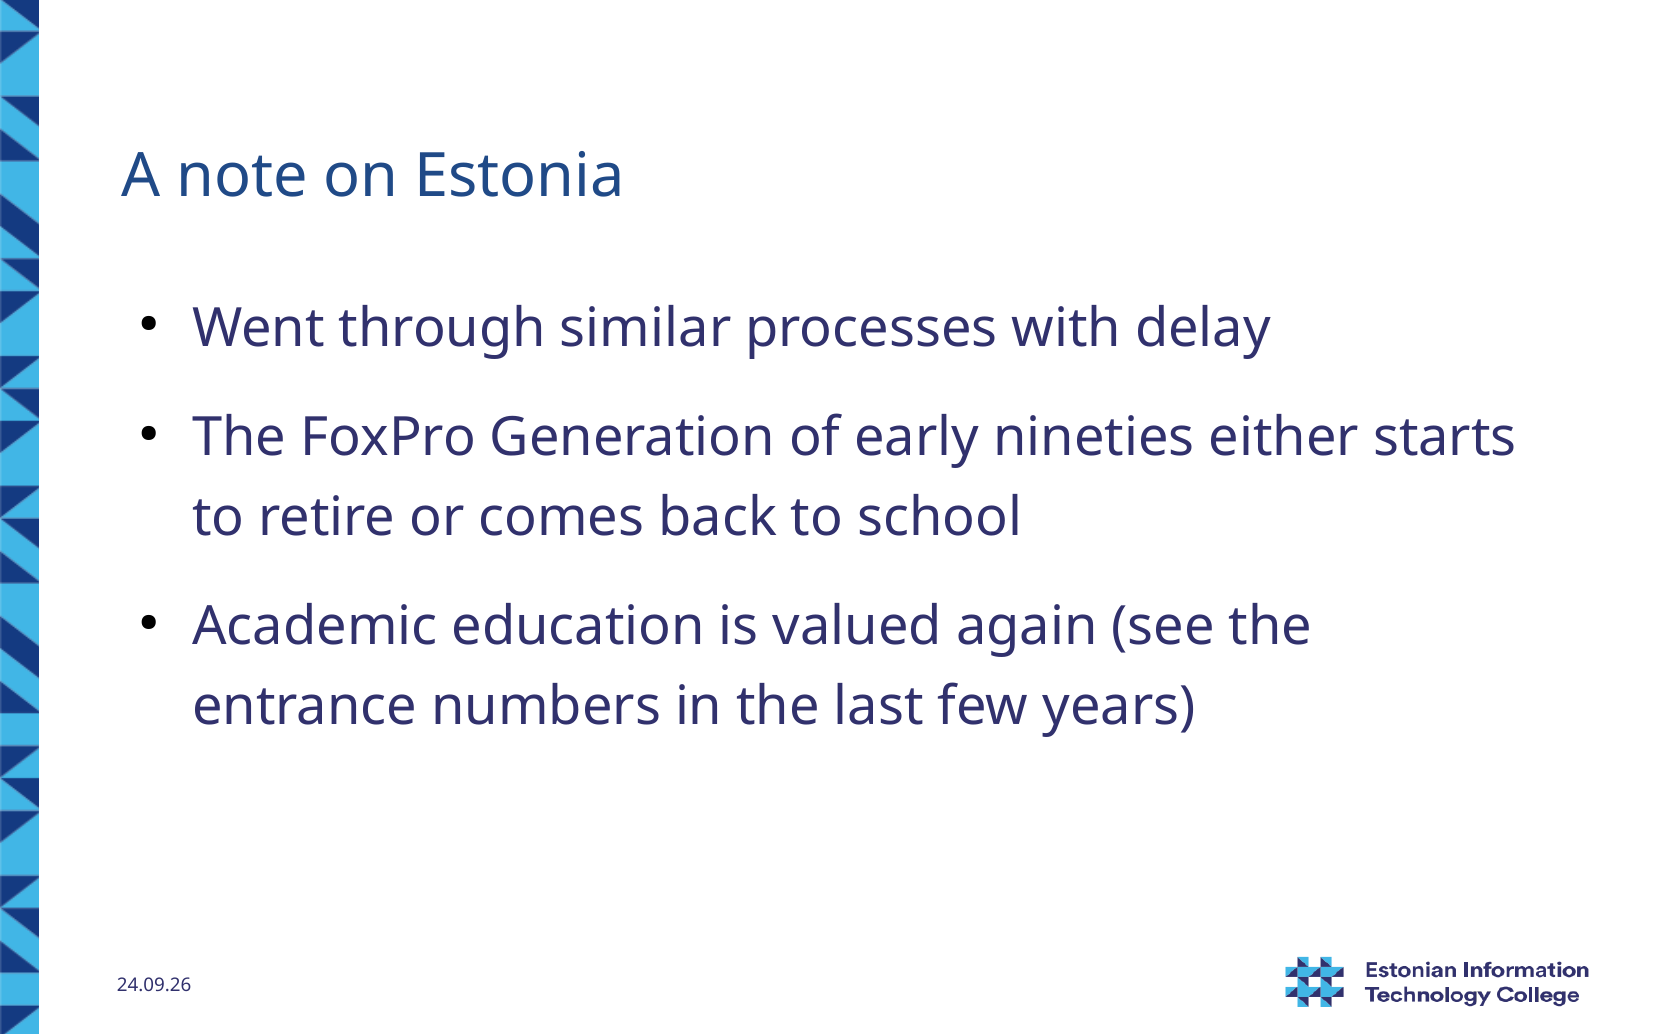

# A note on Estonia
Went through similar processes with delay
The FoxPro Generation of early nineties either starts to retire or comes back to school
Academic education is valued again (see the entrance numbers in the last few years)